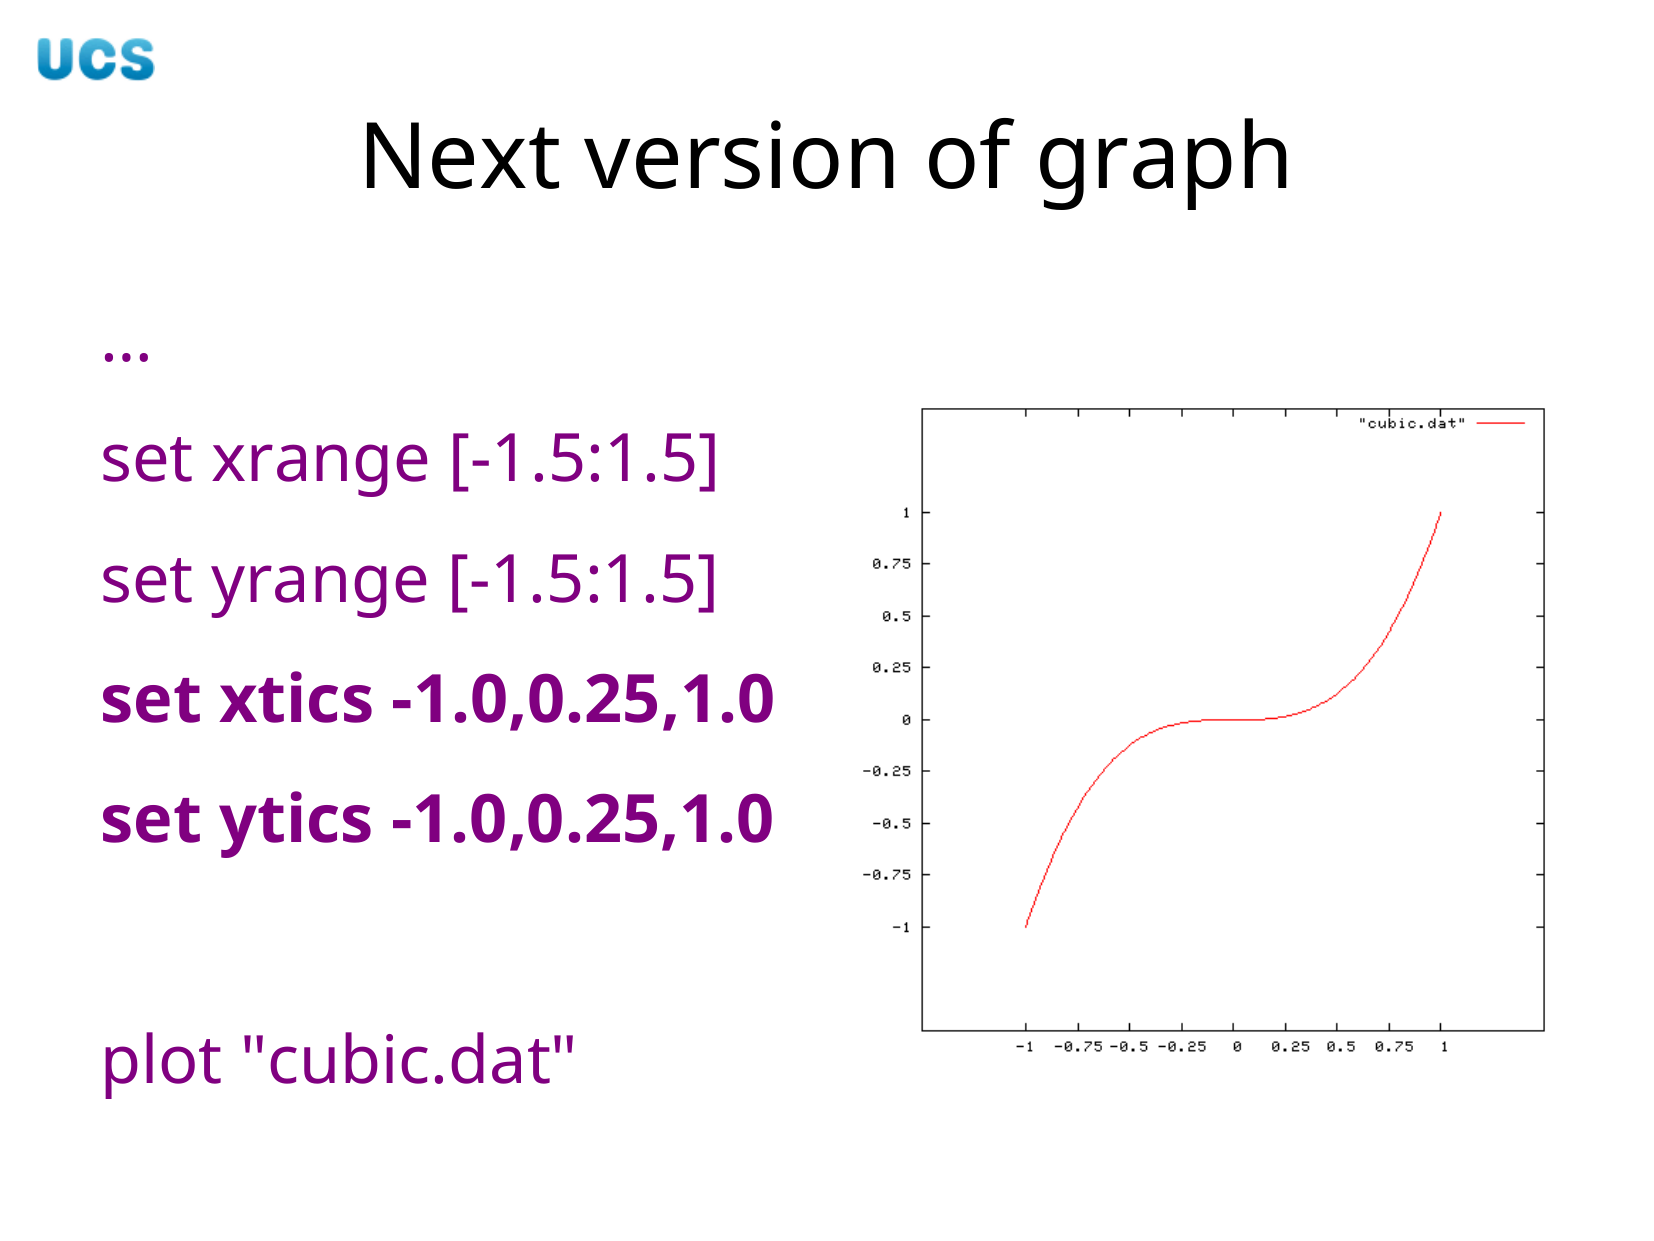

# Next version of graph
…
set xrange [-1.5:1.5]
set yrange [-1.5:1.5]
set xtics -1.0,0.25,1.0
set ytics -1.0,0.25,1.0
plot "cubic.dat"